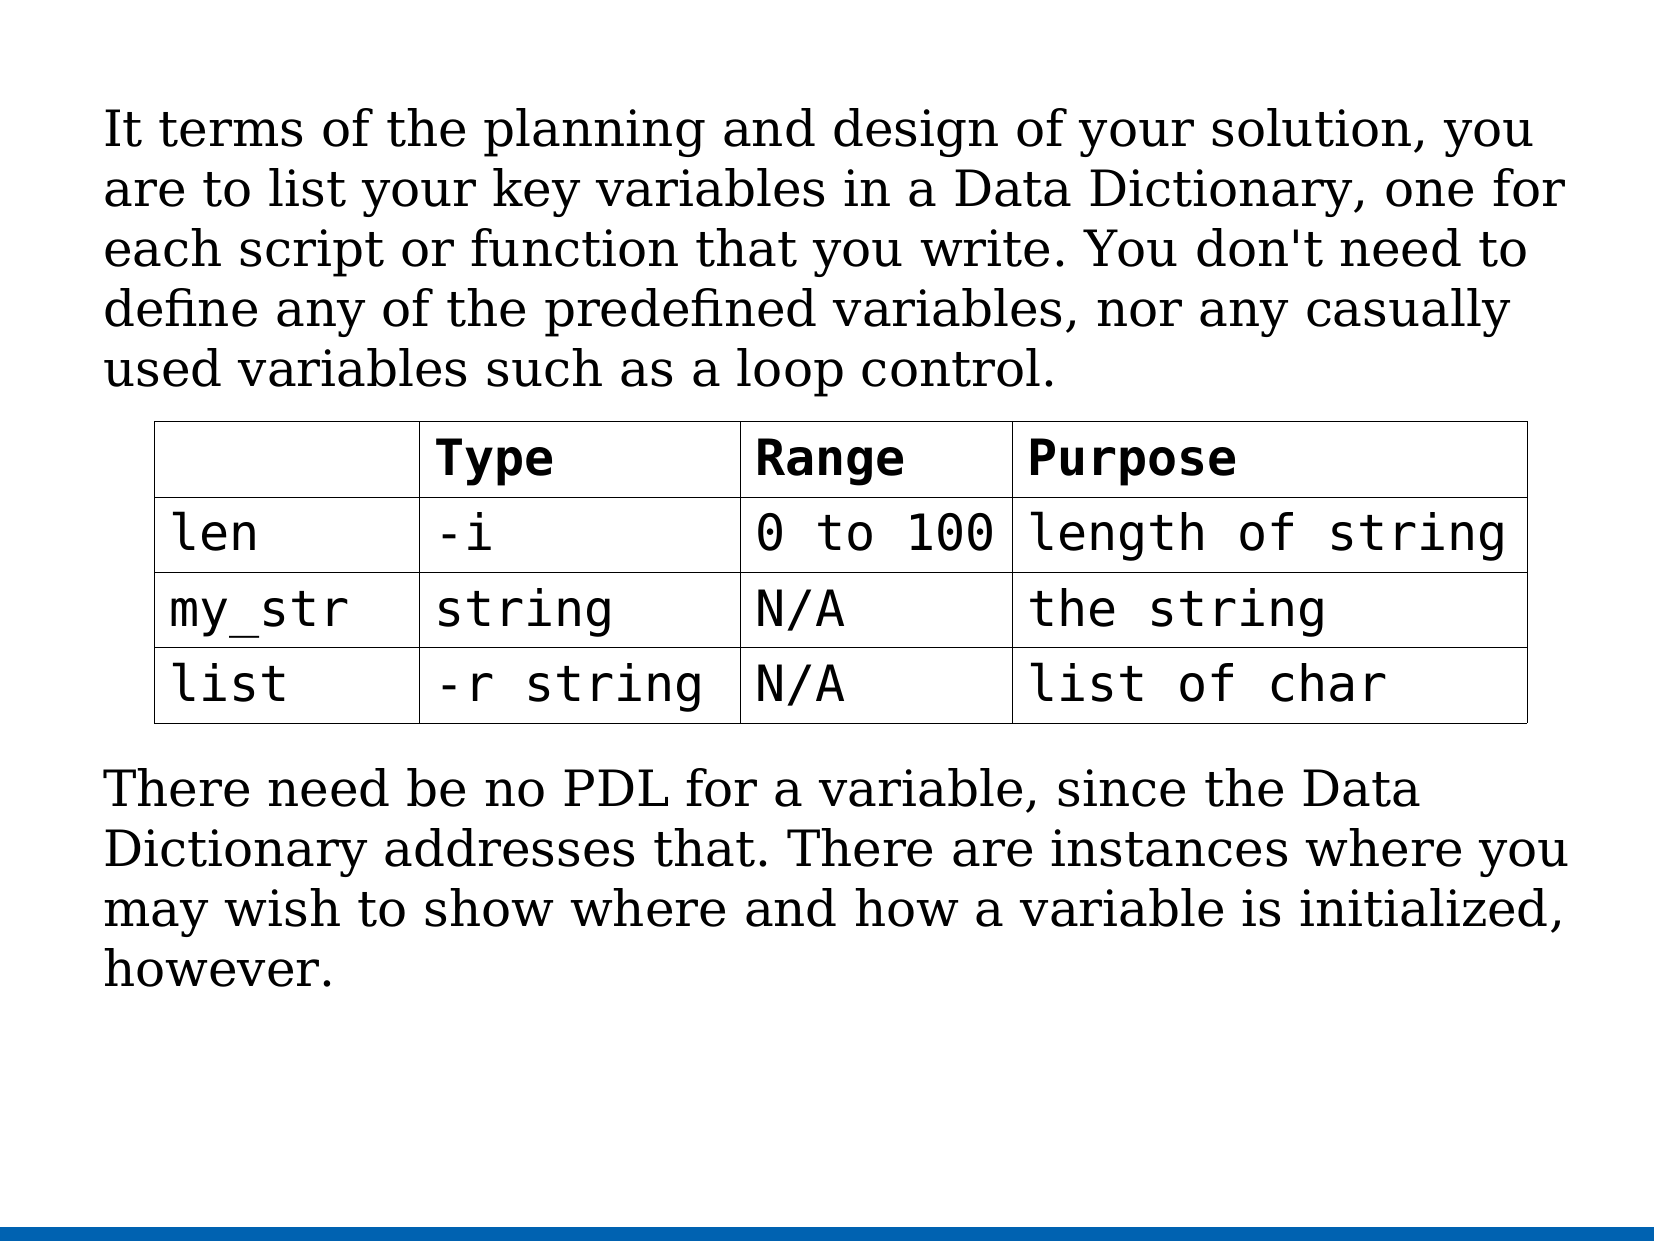

It terms of the planning and design of your solution, you are to list your key variables in a Data Dictionary, one for each script or function that you write. You don't need to define any of the predefined variables, nor any casually used variables such as a loop control.
There need be no PDL for a variable, since the Data Dictionary addresses that. There are instances where you may wish to show where and how a variable is initialized, however.
| Name | Type | Range | Purpose |
| --- | --- | --- | --- |
| len | -i | 0 to 100 | length of string |
| my\_str | string | N/A | the string |
| list | -r string | N/A | list of char |